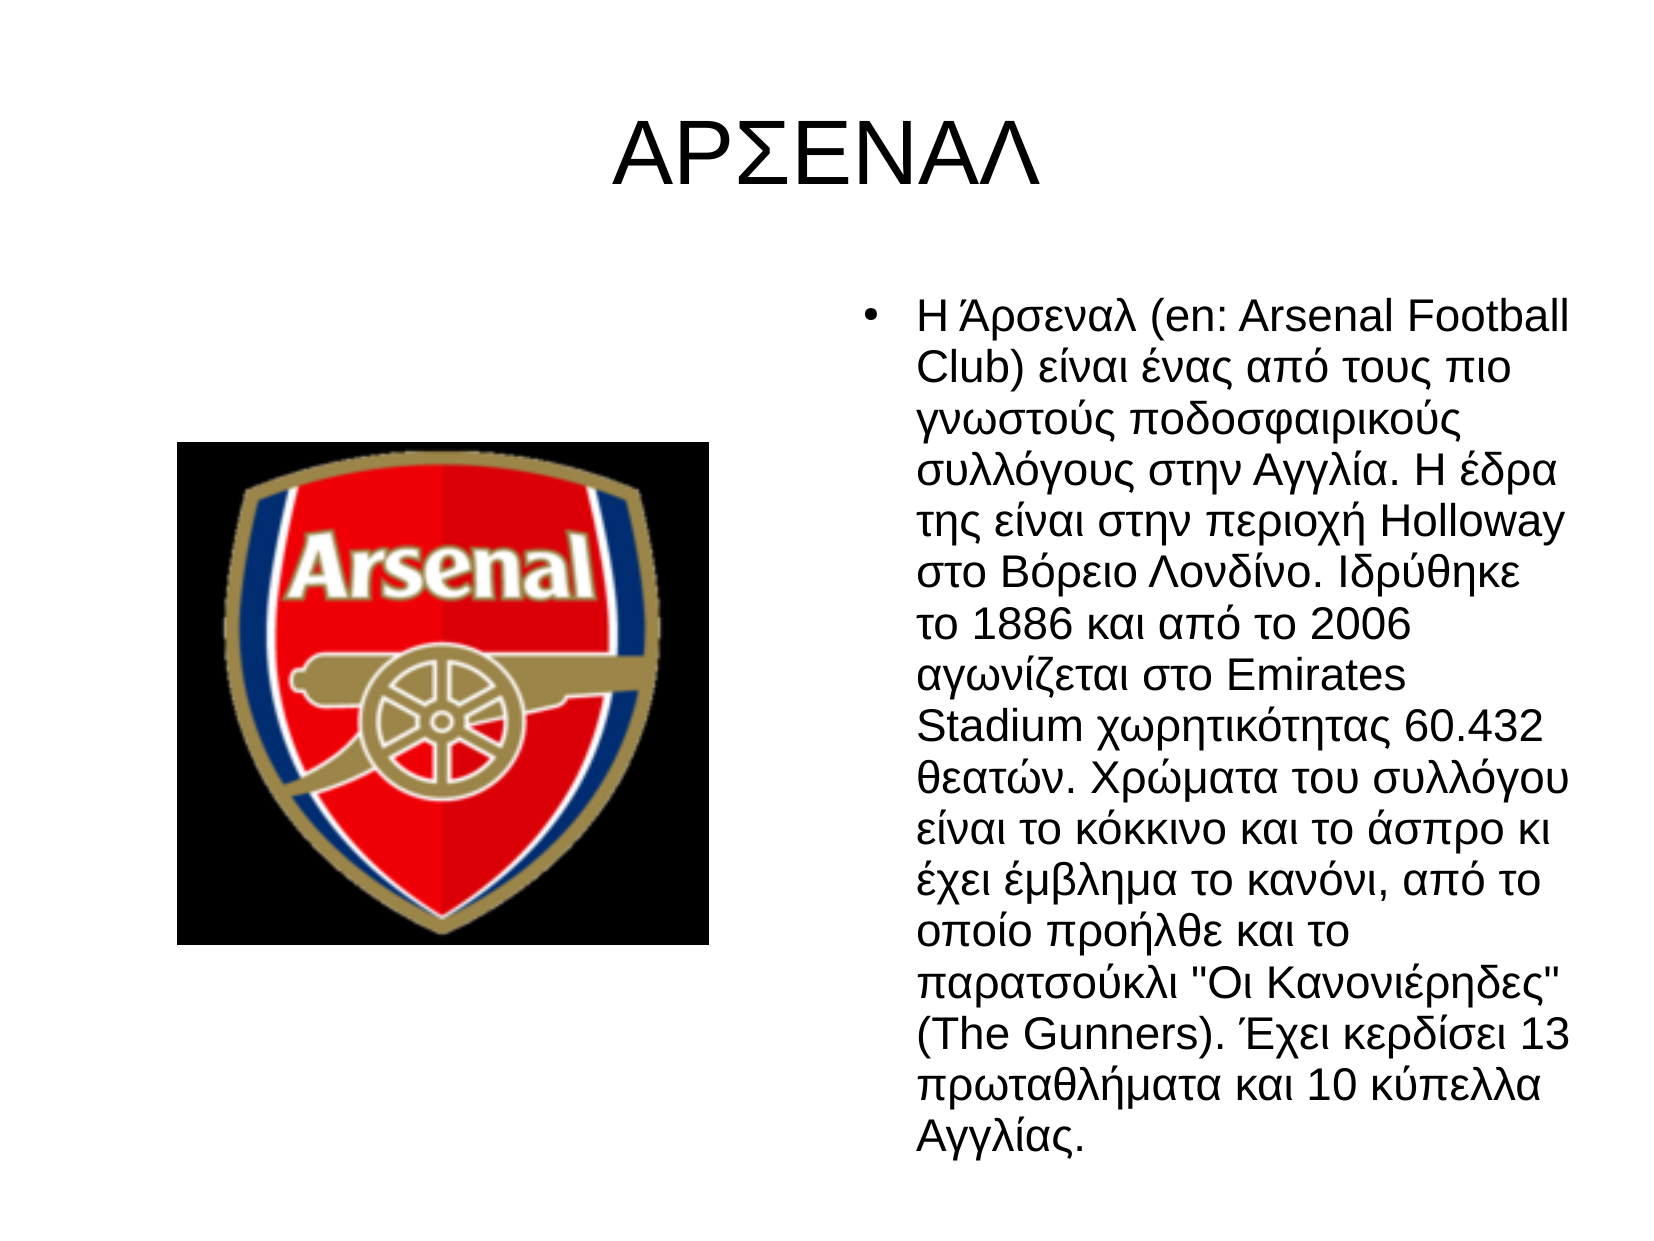

# ΑΡΣΕΝΑΛ
Η Άρσεναλ (en: Arsenal Football Club) είναι ένας από τους πιο γνωστούς ποδοσφαιρικούς συλλόγους στην Αγγλία. Η έδρα της είναι στην περιοχή Holloway στο Βόρειο Λονδίνο. Ιδρύθηκε το 1886 και από το 2006 αγωνίζεται στο Emirates Stadium χωρητικότητας 60.432 θεατών. Χρώματα του συλλόγου είναι το κόκκινο και το άσπρο κι έχει έμβλημα το κανόνι, από το οποίο προήλθε και το παρατσούκλι "Οι Κανονιέρηδες" (The Gunners). Έχει κερδίσει 13 πρωταθλήματα και 10 κύπελλα Αγγλίας.